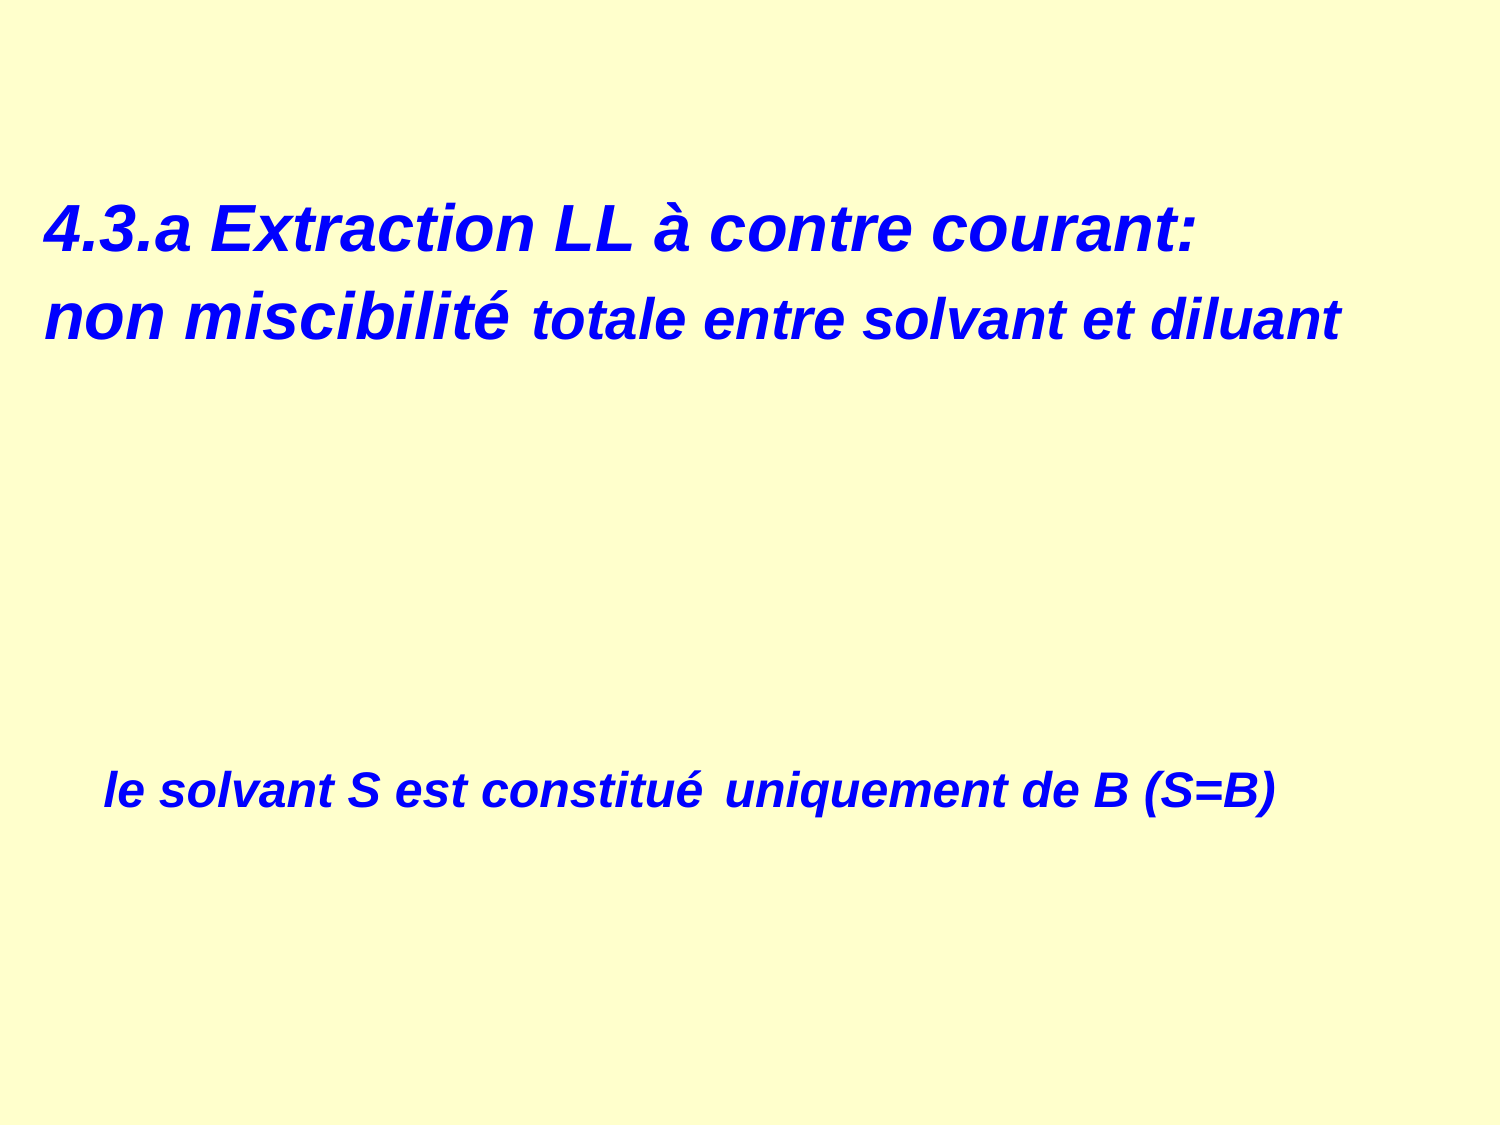

4.3.a Extraction LL à contre courant:
non miscibilité totale entre solvant et diluant
le solvant S est constitué uniquement de B (S=B)